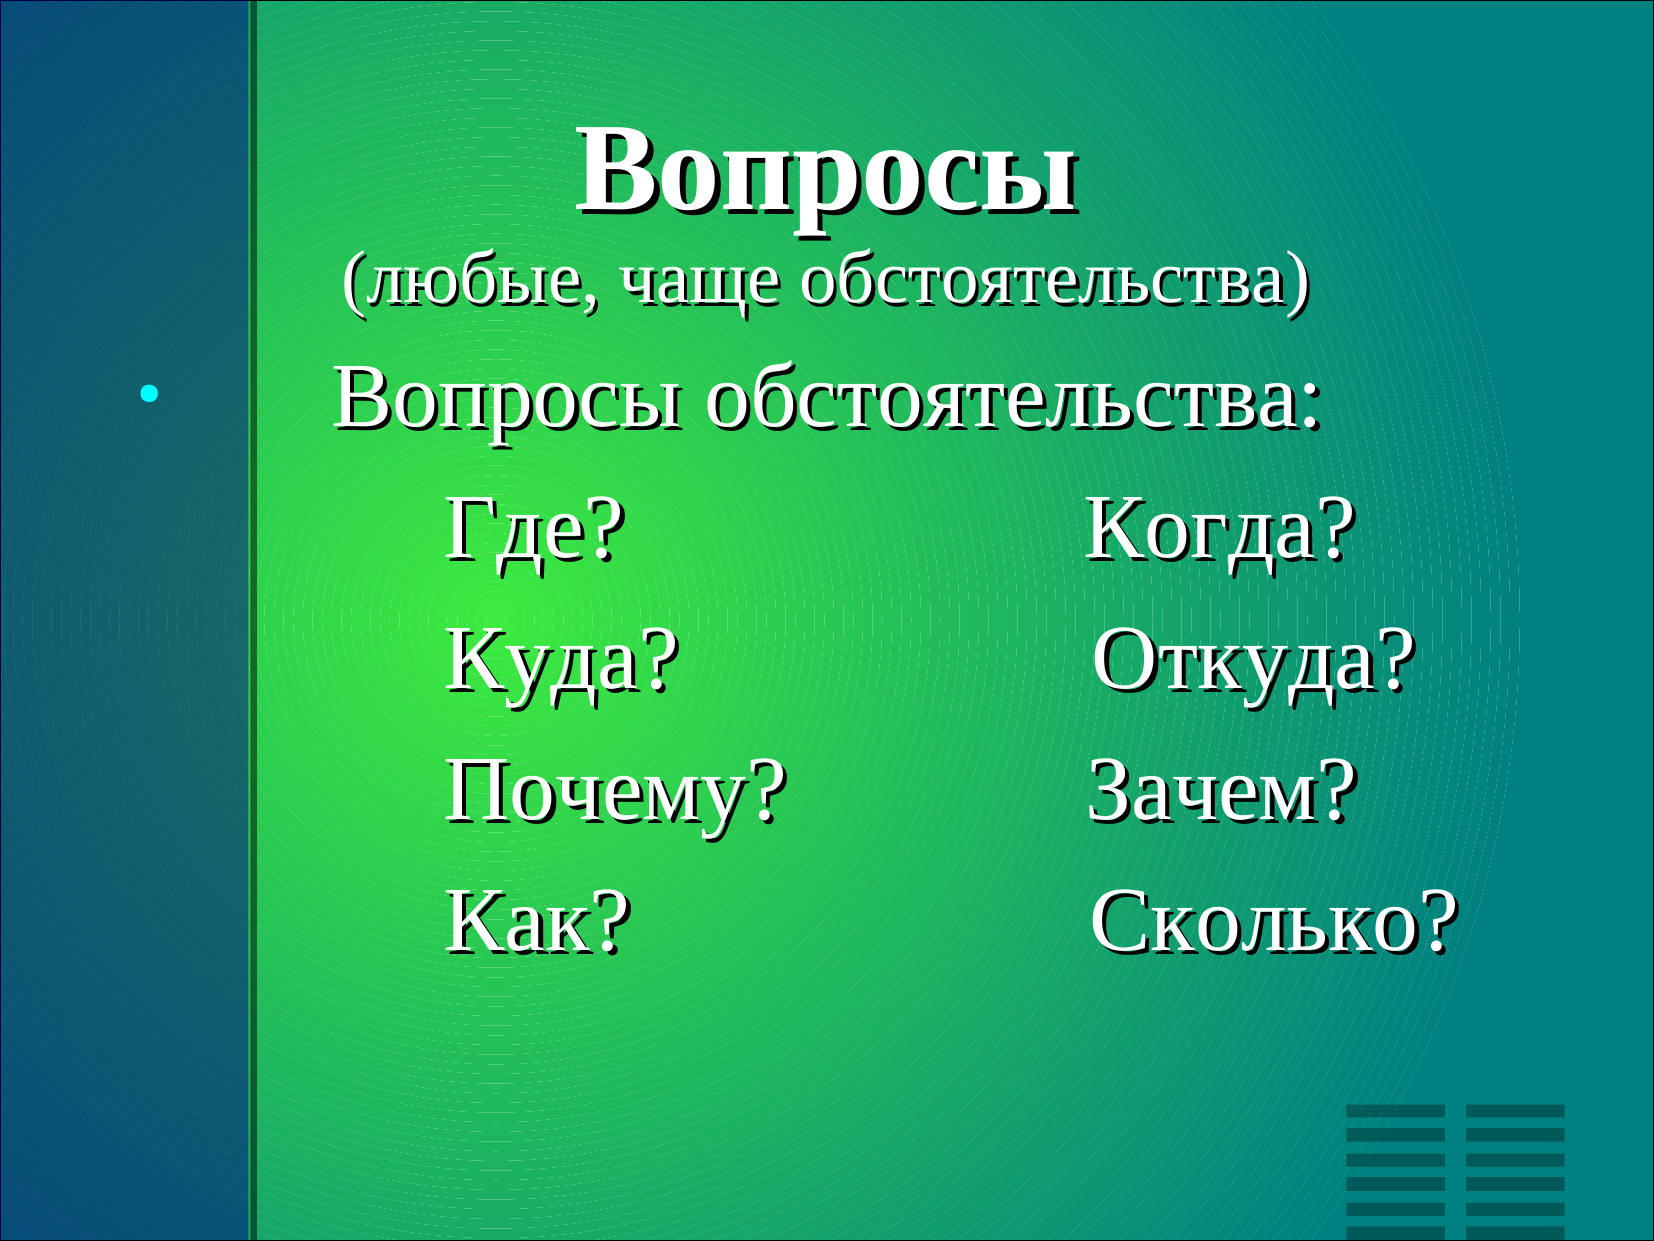

# Вопросы (любые, чаще обстоятельства)
 Вопросы обстоятельства:
 Где? Когда?
 Куда? Откуда?
 Почему? Зачем?
 Как? Сколько?